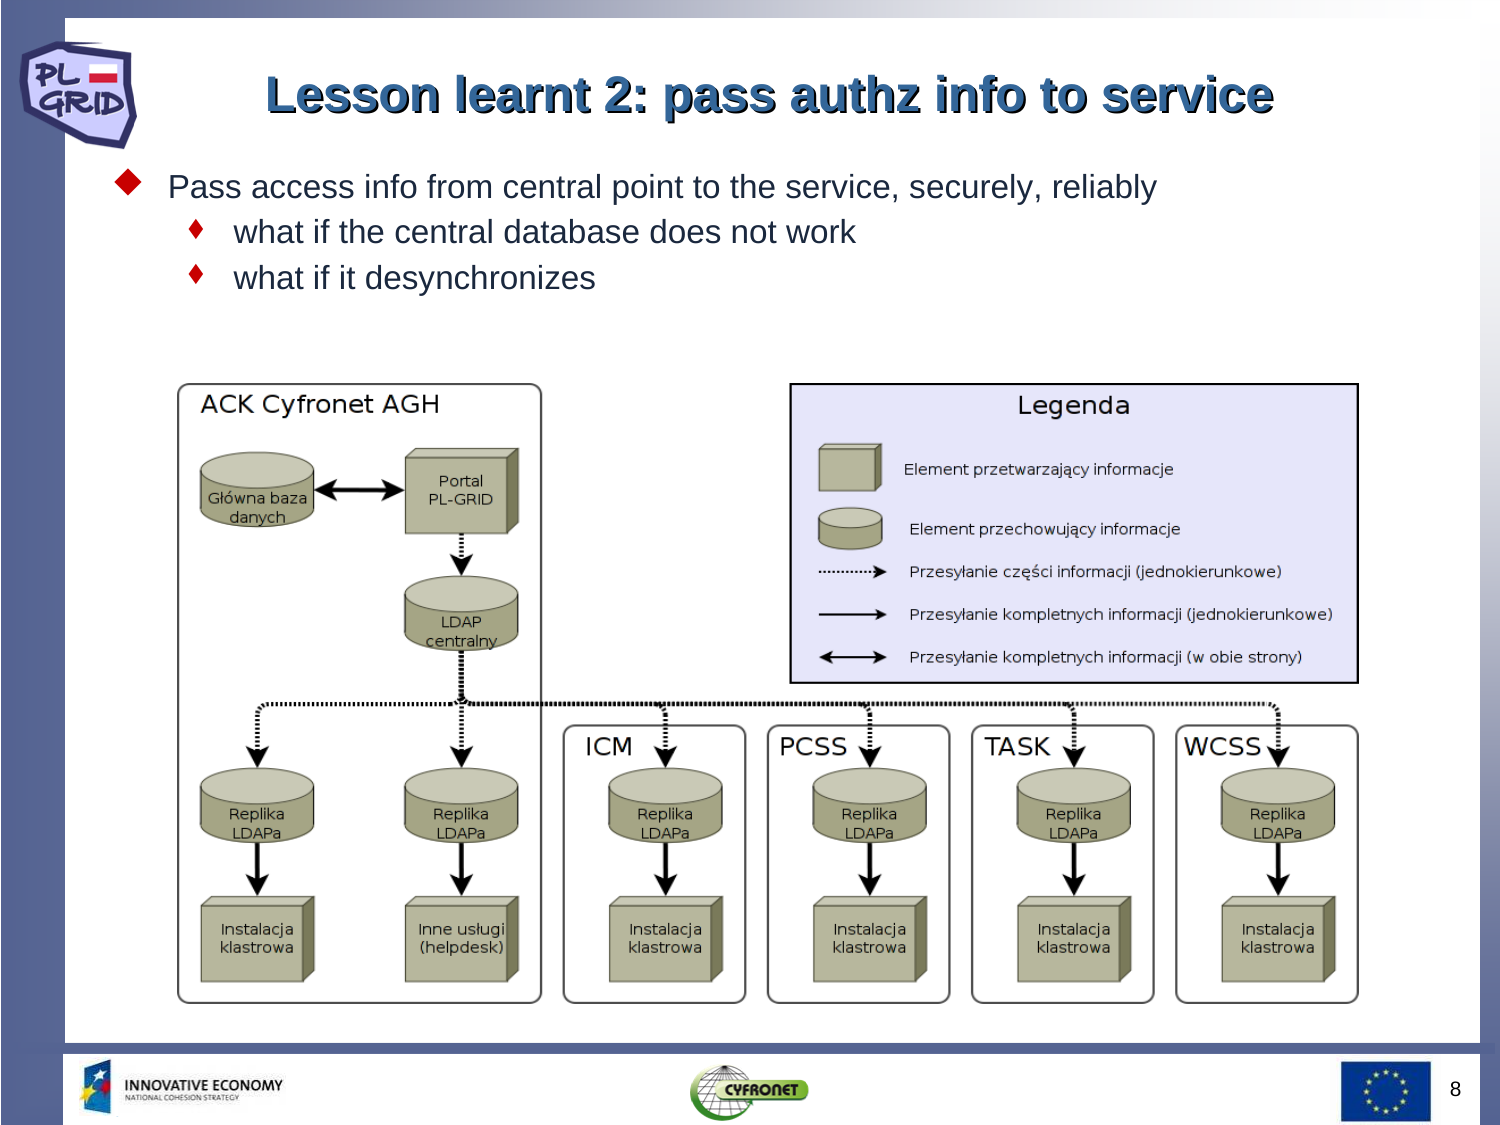

# Lesson learnt 2: pass authz info to service
Pass access info from central point to the service, securely, reliably
what if the central database does not work
what if it desynchronizes
8